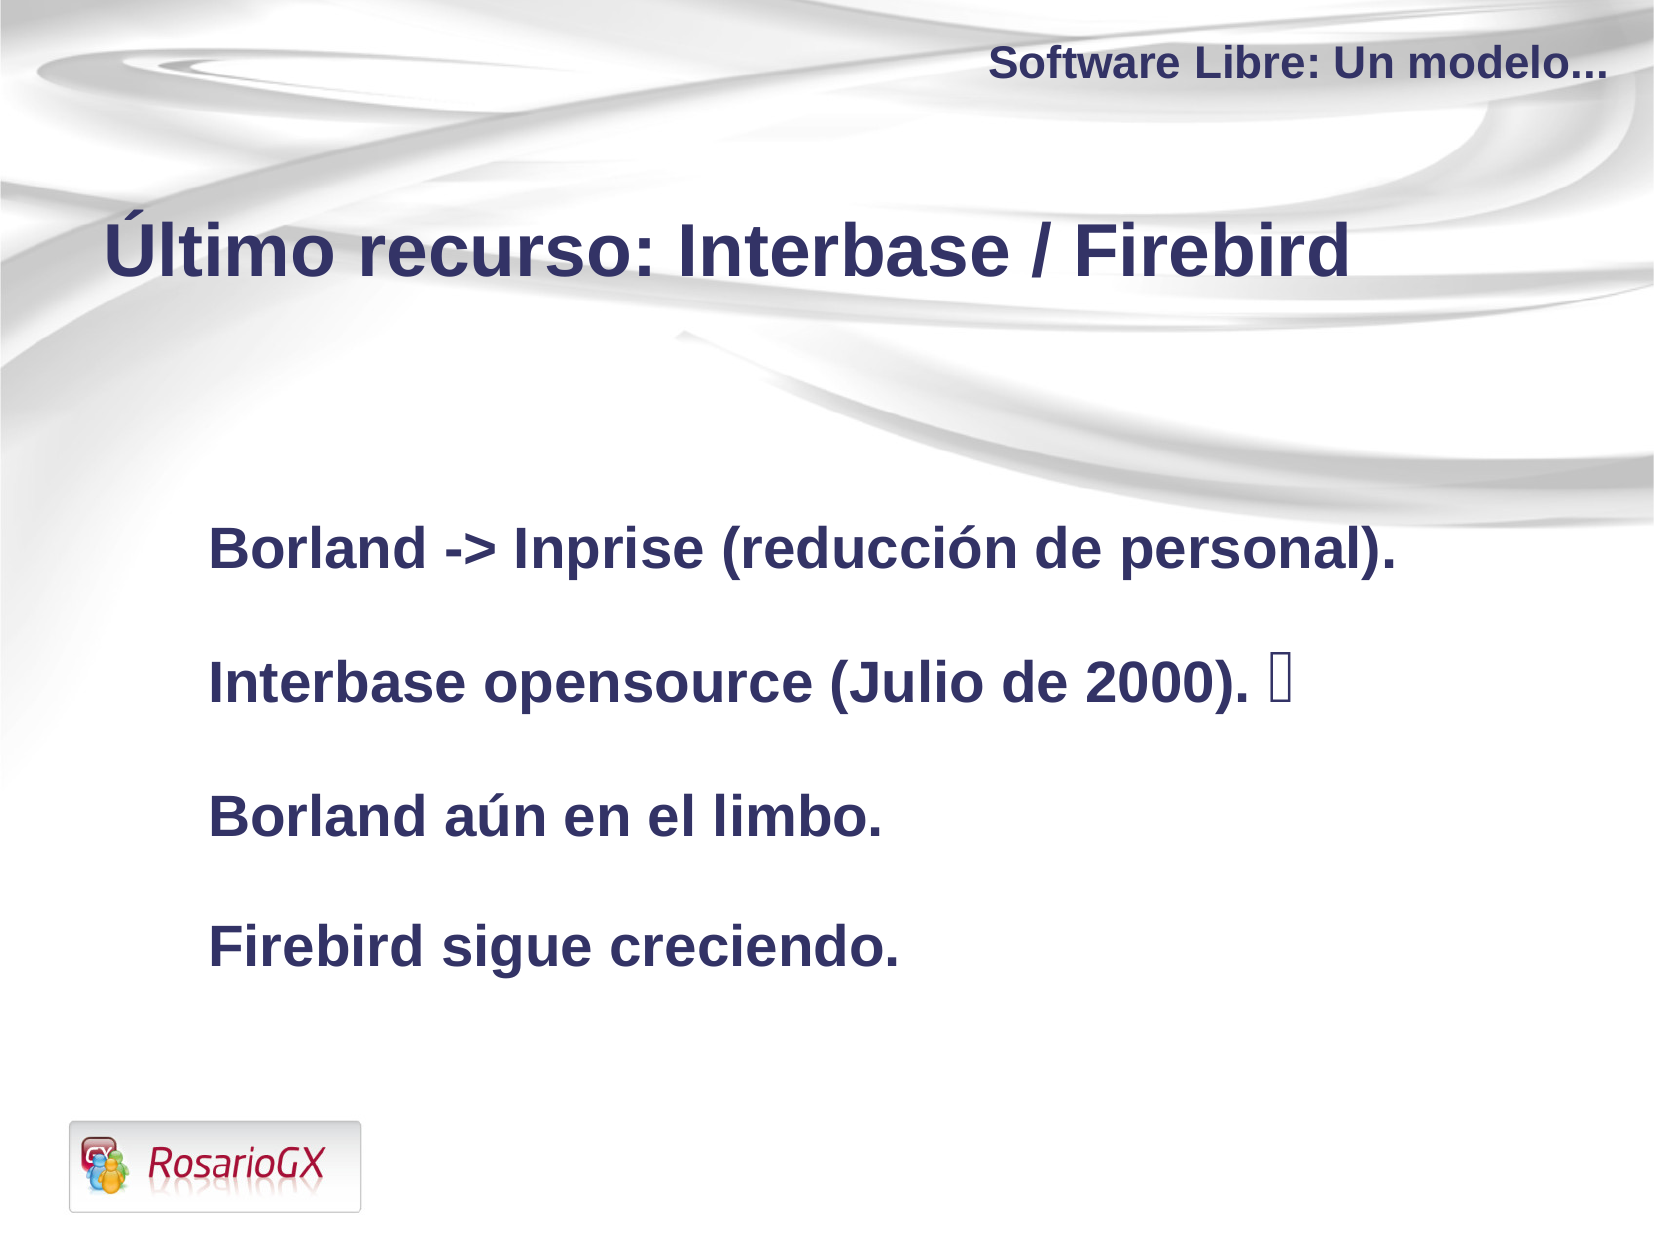

Software Libre: Un modelo...
Último recurso: Interbase / Firebird
 Borland -> Inprise (reducción de personal).
 Interbase opensource (Julio de 2000). 
 Borland aún en el limbo.
 Firebird sigue creciendo.